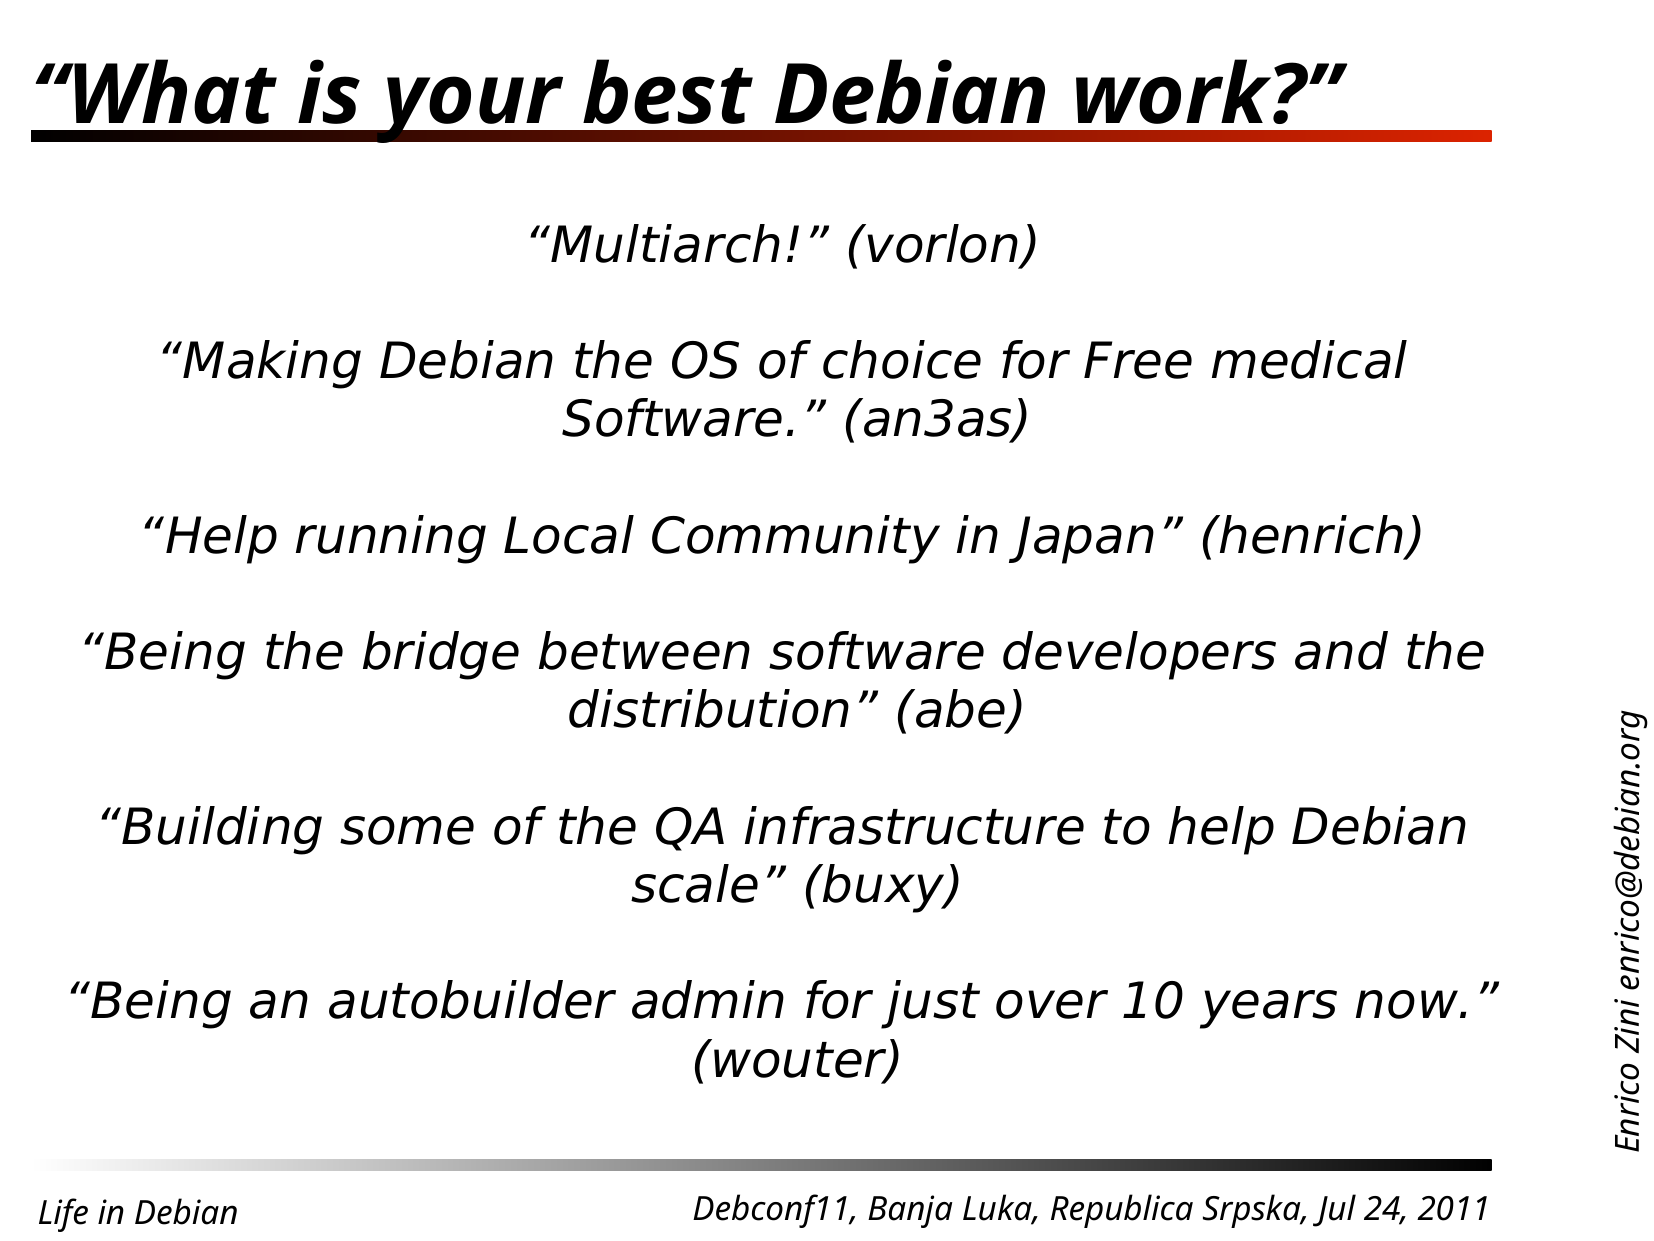

“What is your best Debian work?”
“Multiarch!” (vorlon)
“Making Debian the OS of choice for Free medical Software.” (an3as)
“Help running Local Community in Japan” (henrich)
“Being the bridge between software developers and the distribution” (abe)
“Building some of the QA infrastructure to help Debian scale” (buxy)
“Being an autobuilder admin for just over 10 years now.” (wouter)